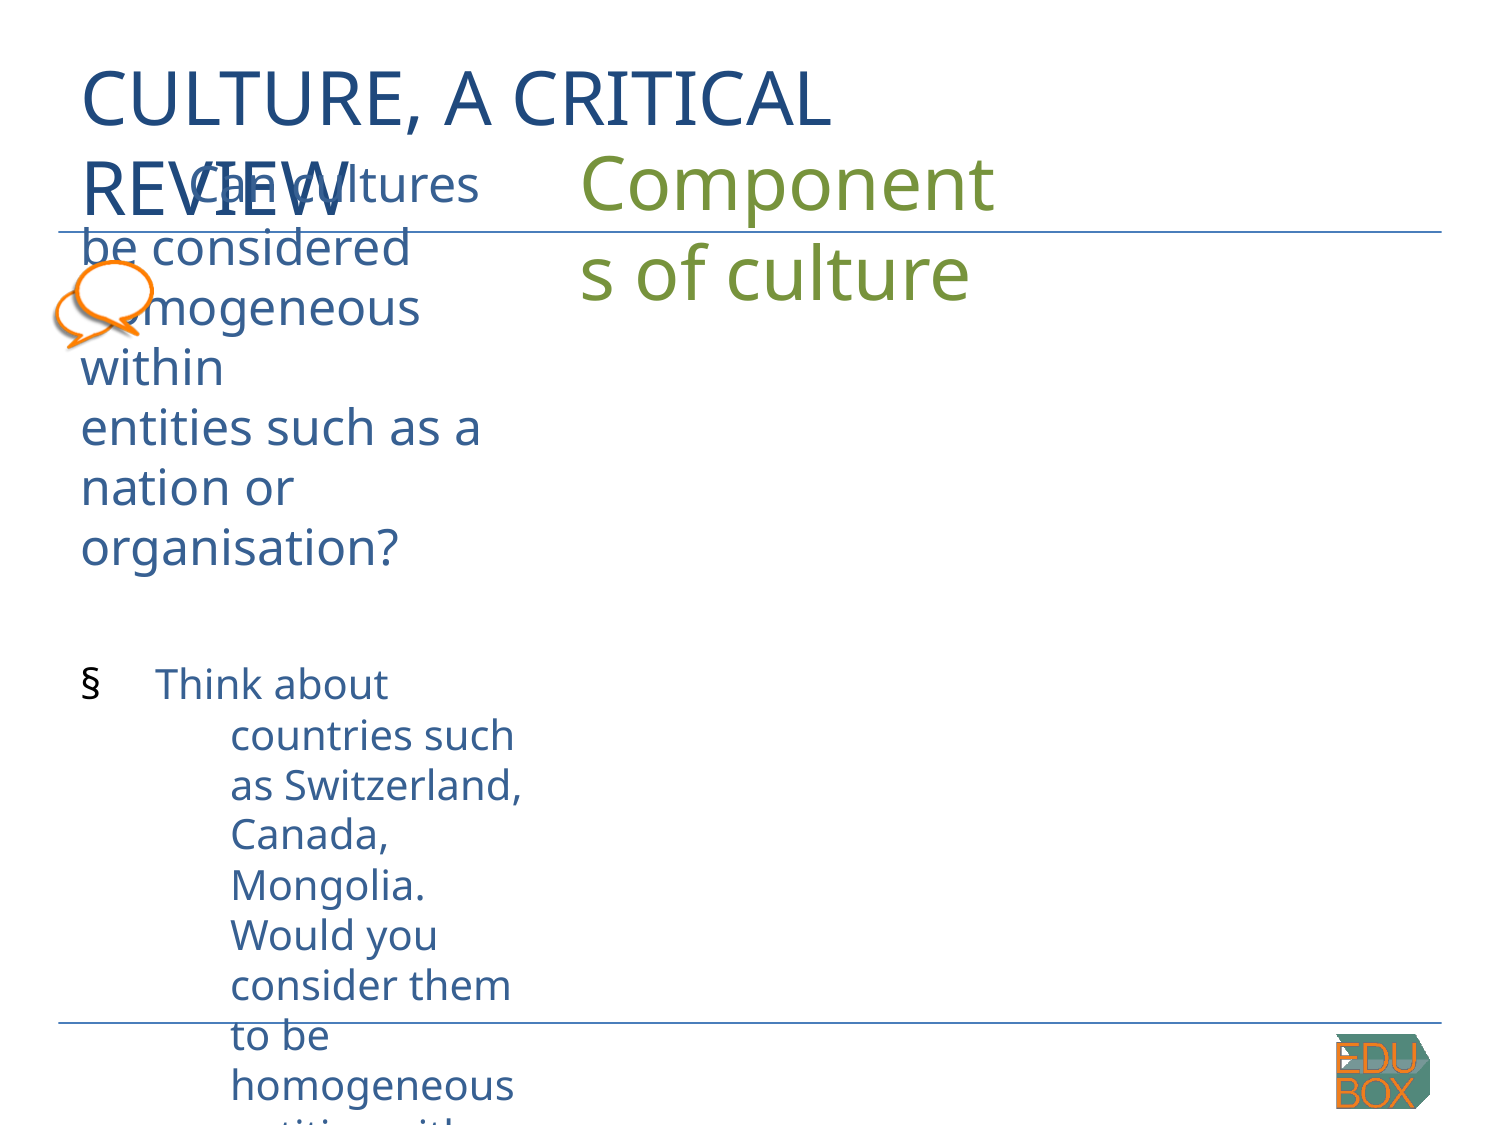

# CULTURE, A CRITICAL REVIEW
	 Can cultures be considered homogeneous within 		 entities such as a nation or organisation?
Think about countries such as Switzerland, Canada, Mongolia. Would you consider them to be homogeneous entities with regard to ethnic, religious and linguistic aspects?
Think about companies such as Siemens or the Otto group, would you perceive them as having a homogeneous culture?
Components of culture